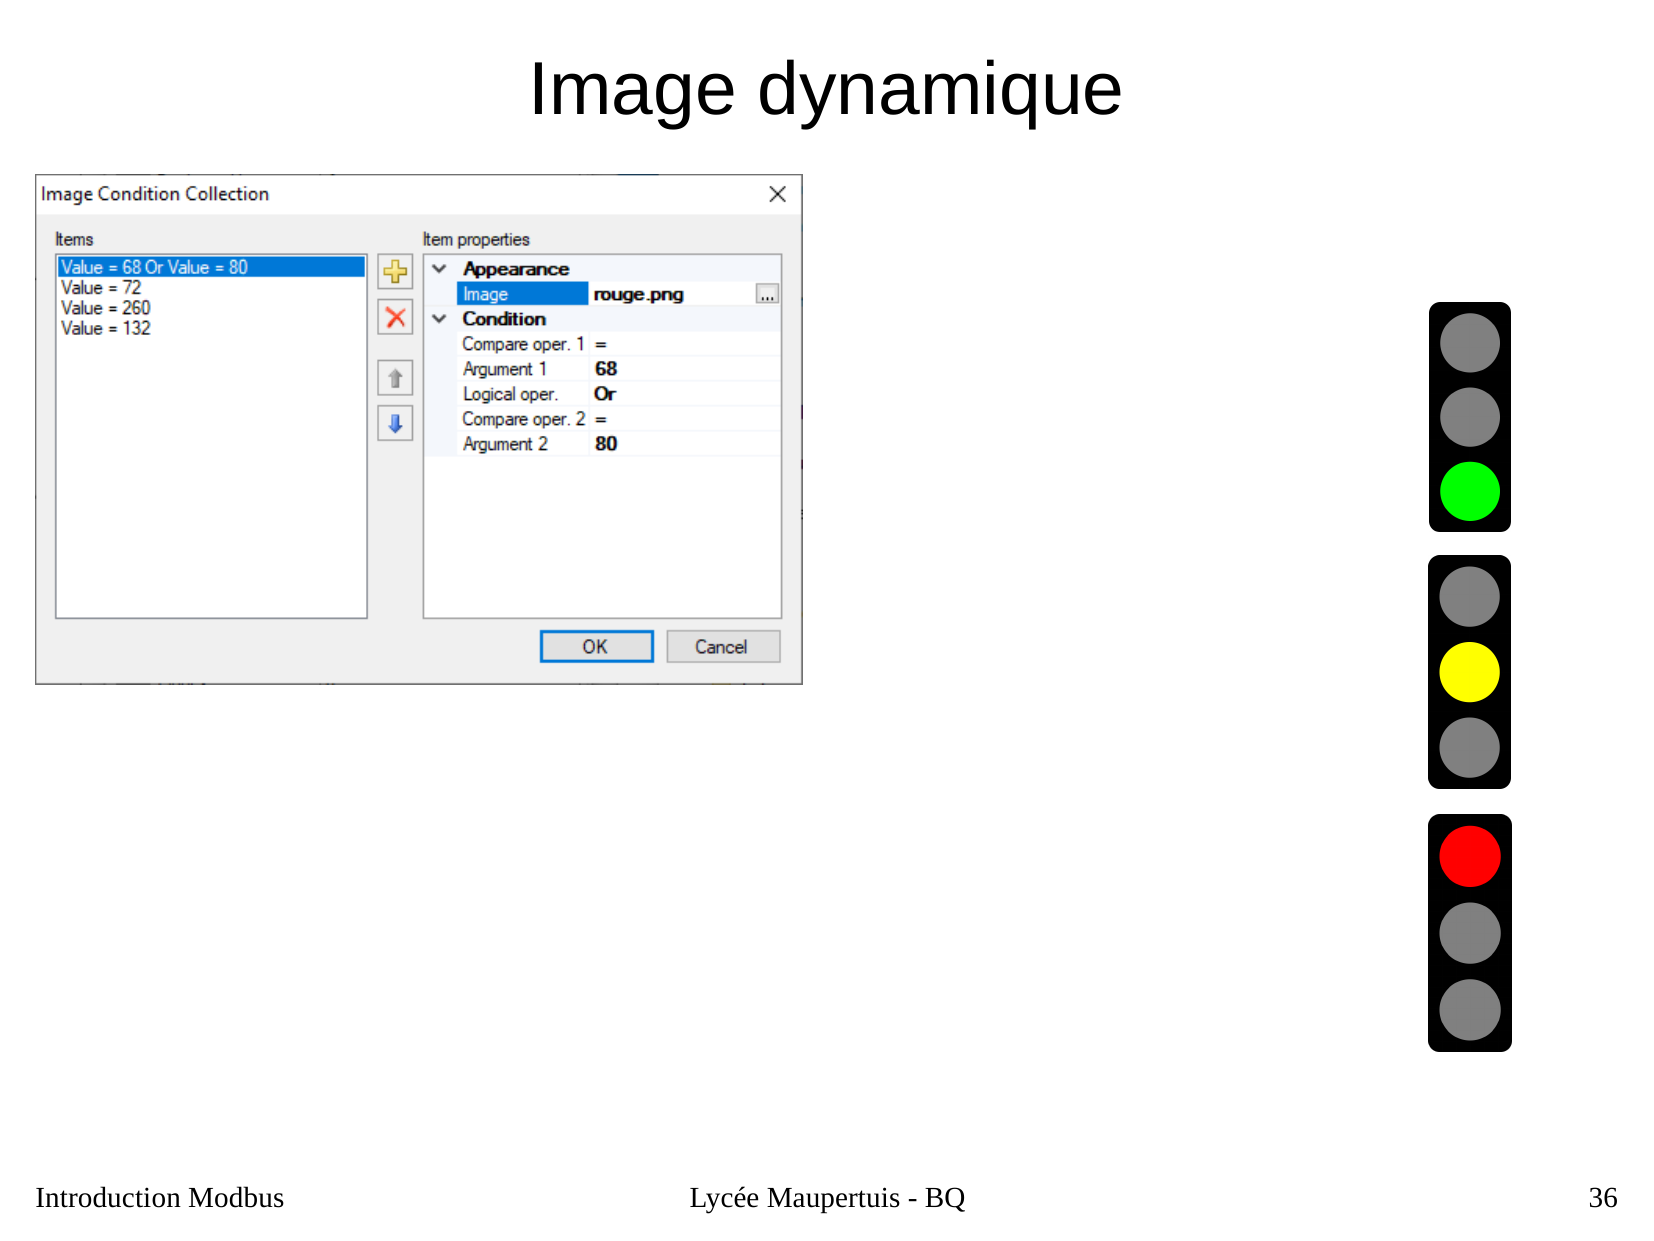

# Image dynamique
Introduction Modbus
Lycée Maupertuis - BQ
36